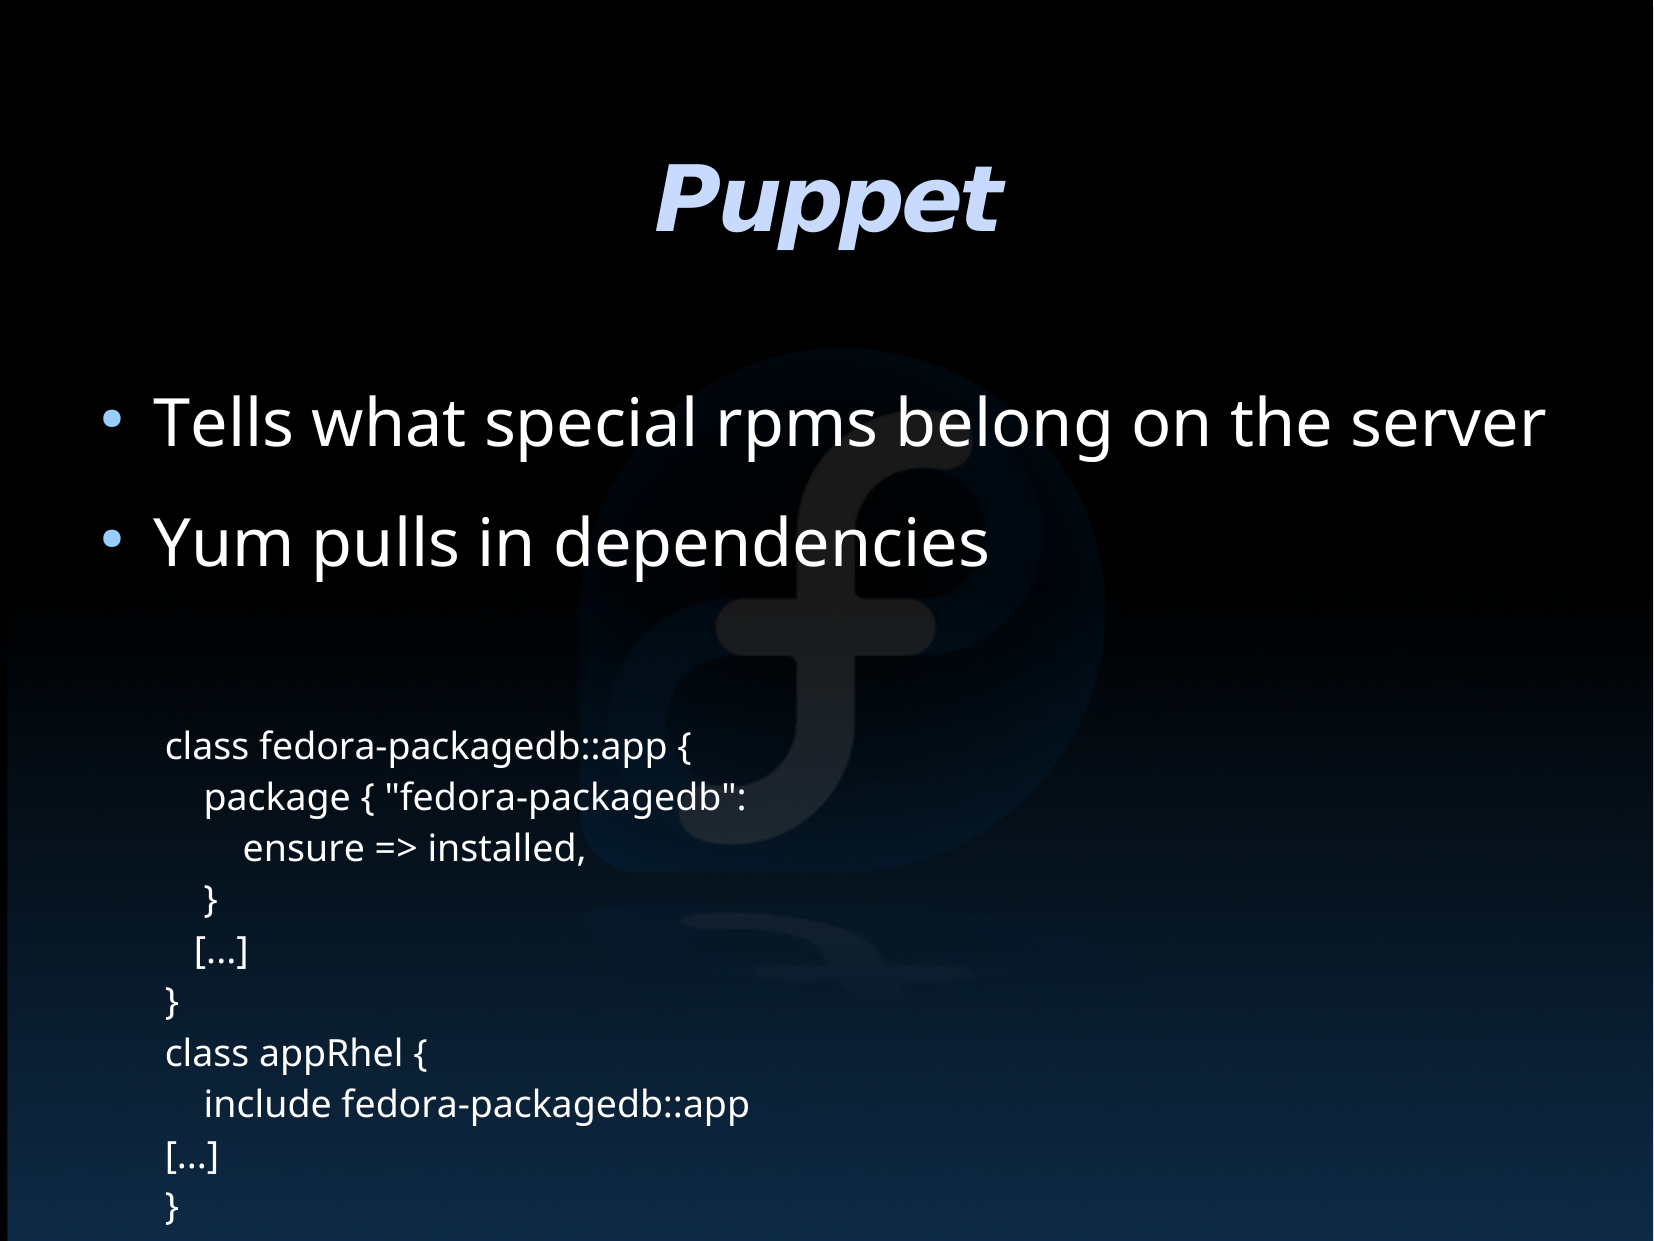

# Puppet
Tells what special rpms belong on the server
Yum pulls in dependencies
class fedora-packagedb::app {
 package { "fedora-packagedb":
 ensure => installed,
 }
 [...]
}
class appRhel {
 include fedora-packagedb::app
[...]
}